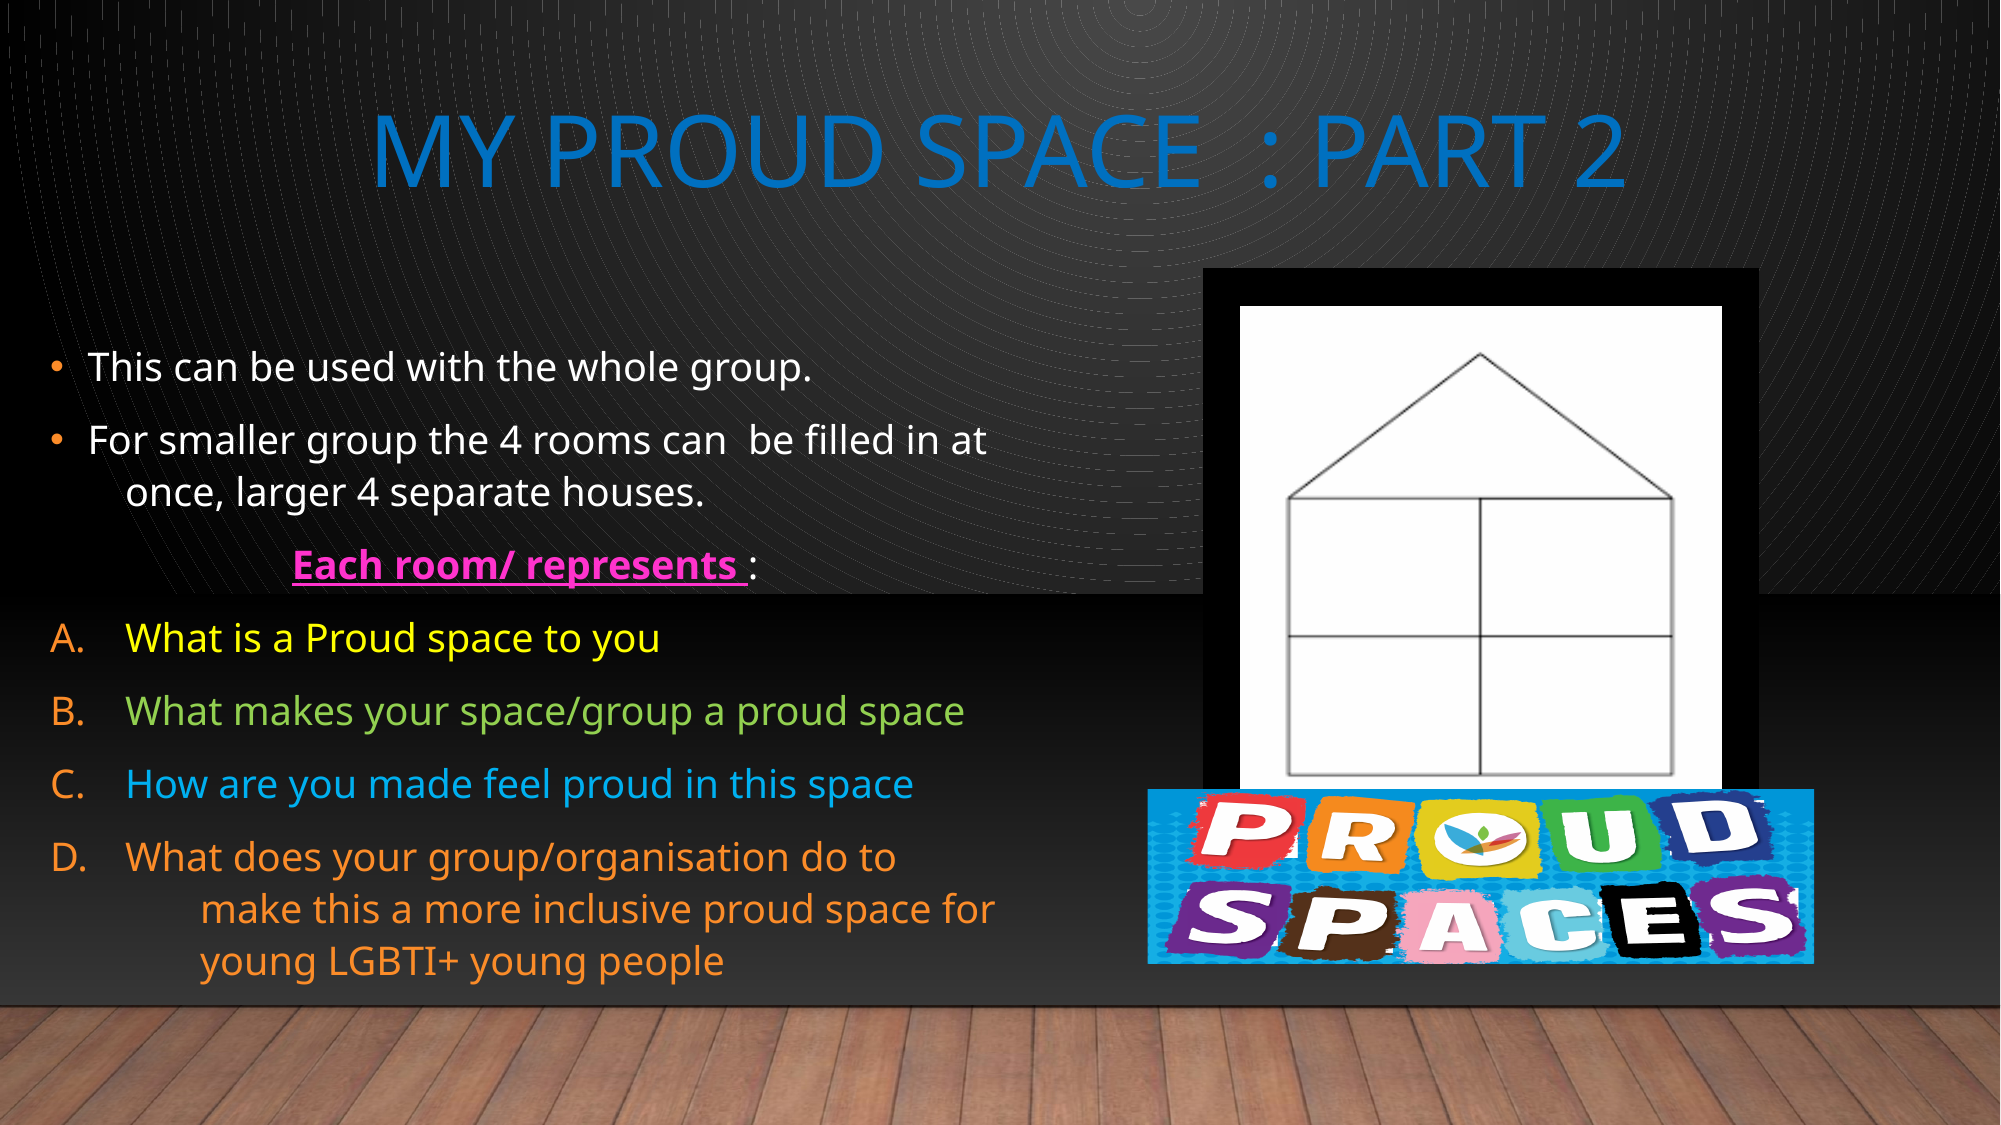

# My Proud Space : Part 2
This can be used with the whole group.
For smaller group the 4 rooms can be filled in at once, larger 4 separate houses.
Each room/ represents :
What is a Proud space to you
What makes your space/group a proud space
How are you made feel proud in this space
What does your group/organisation do to make this a more inclusive proud space for young LGBTI+ young people